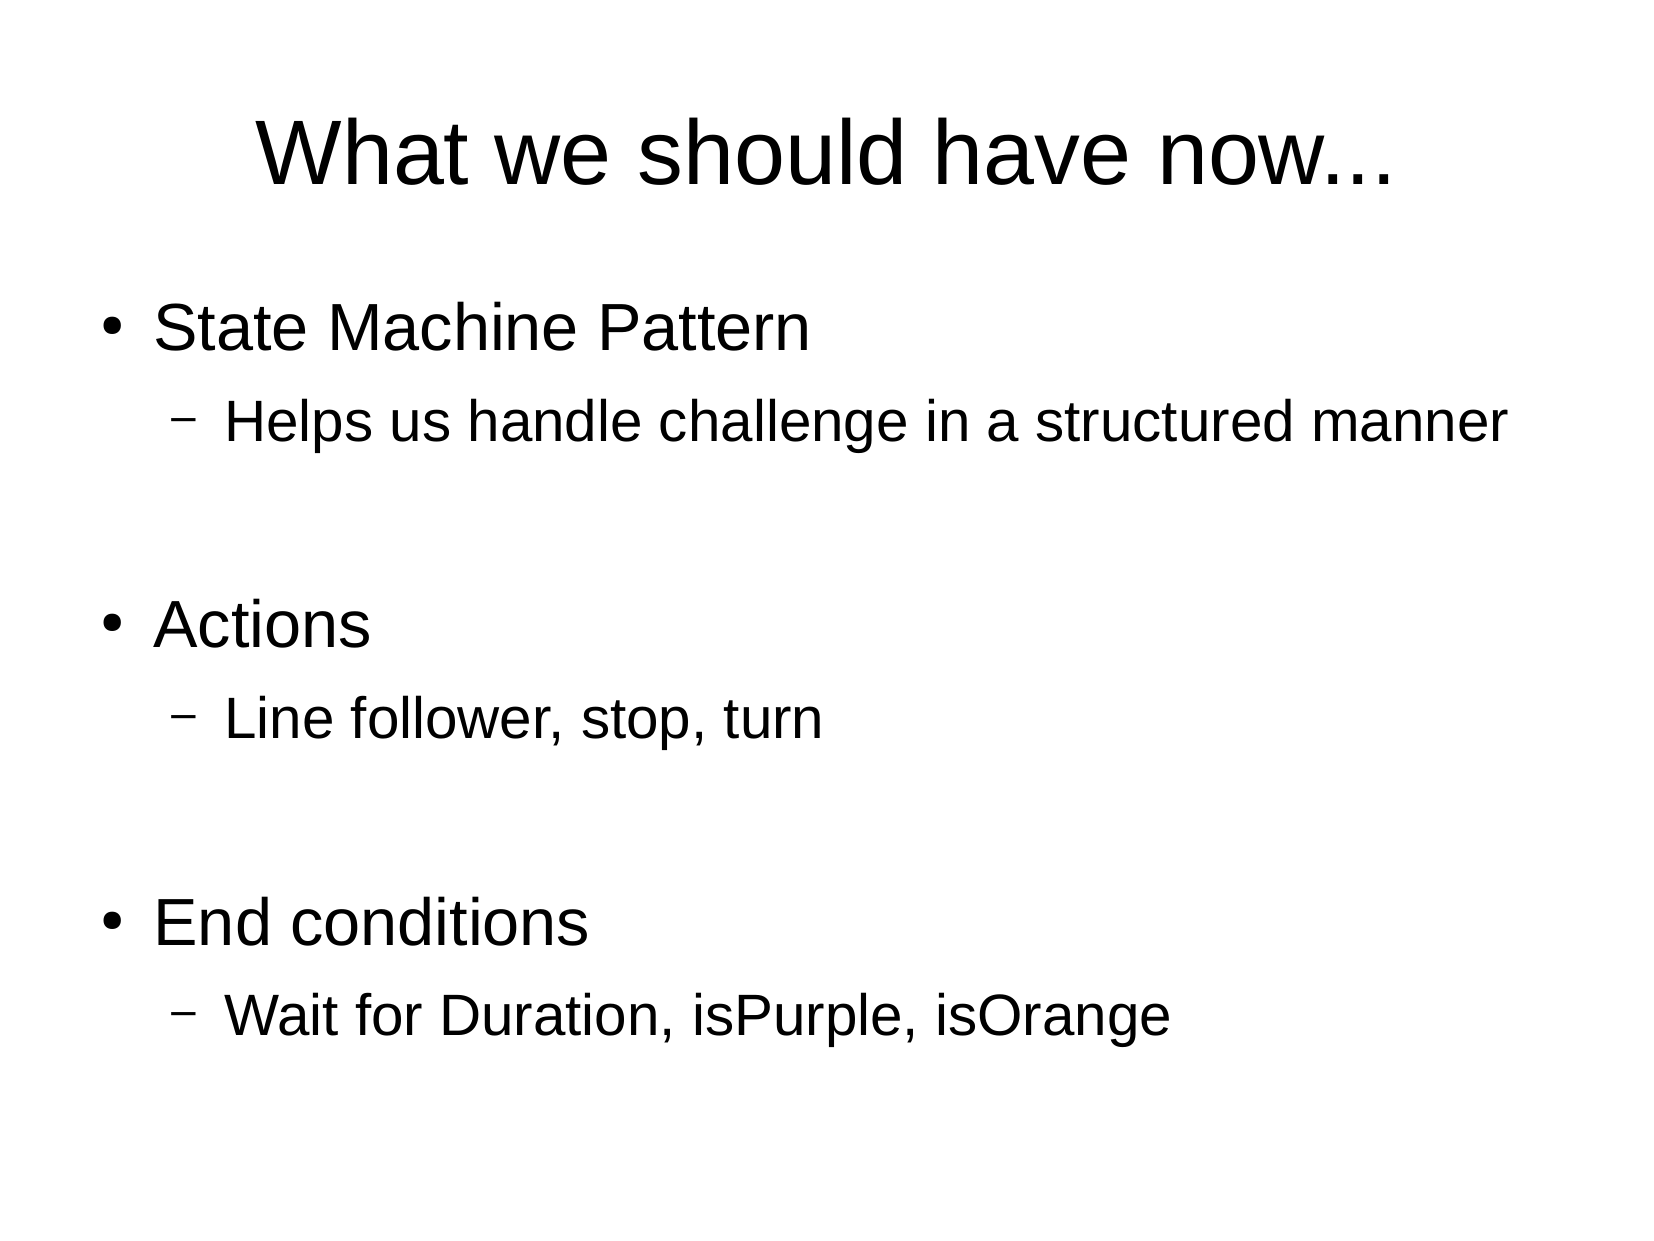

# What we should have now...
State Machine Pattern
Helps us handle challenge in a structured manner
Actions
Line follower, stop, turn
End conditions
Wait for Duration, isPurple, isOrange